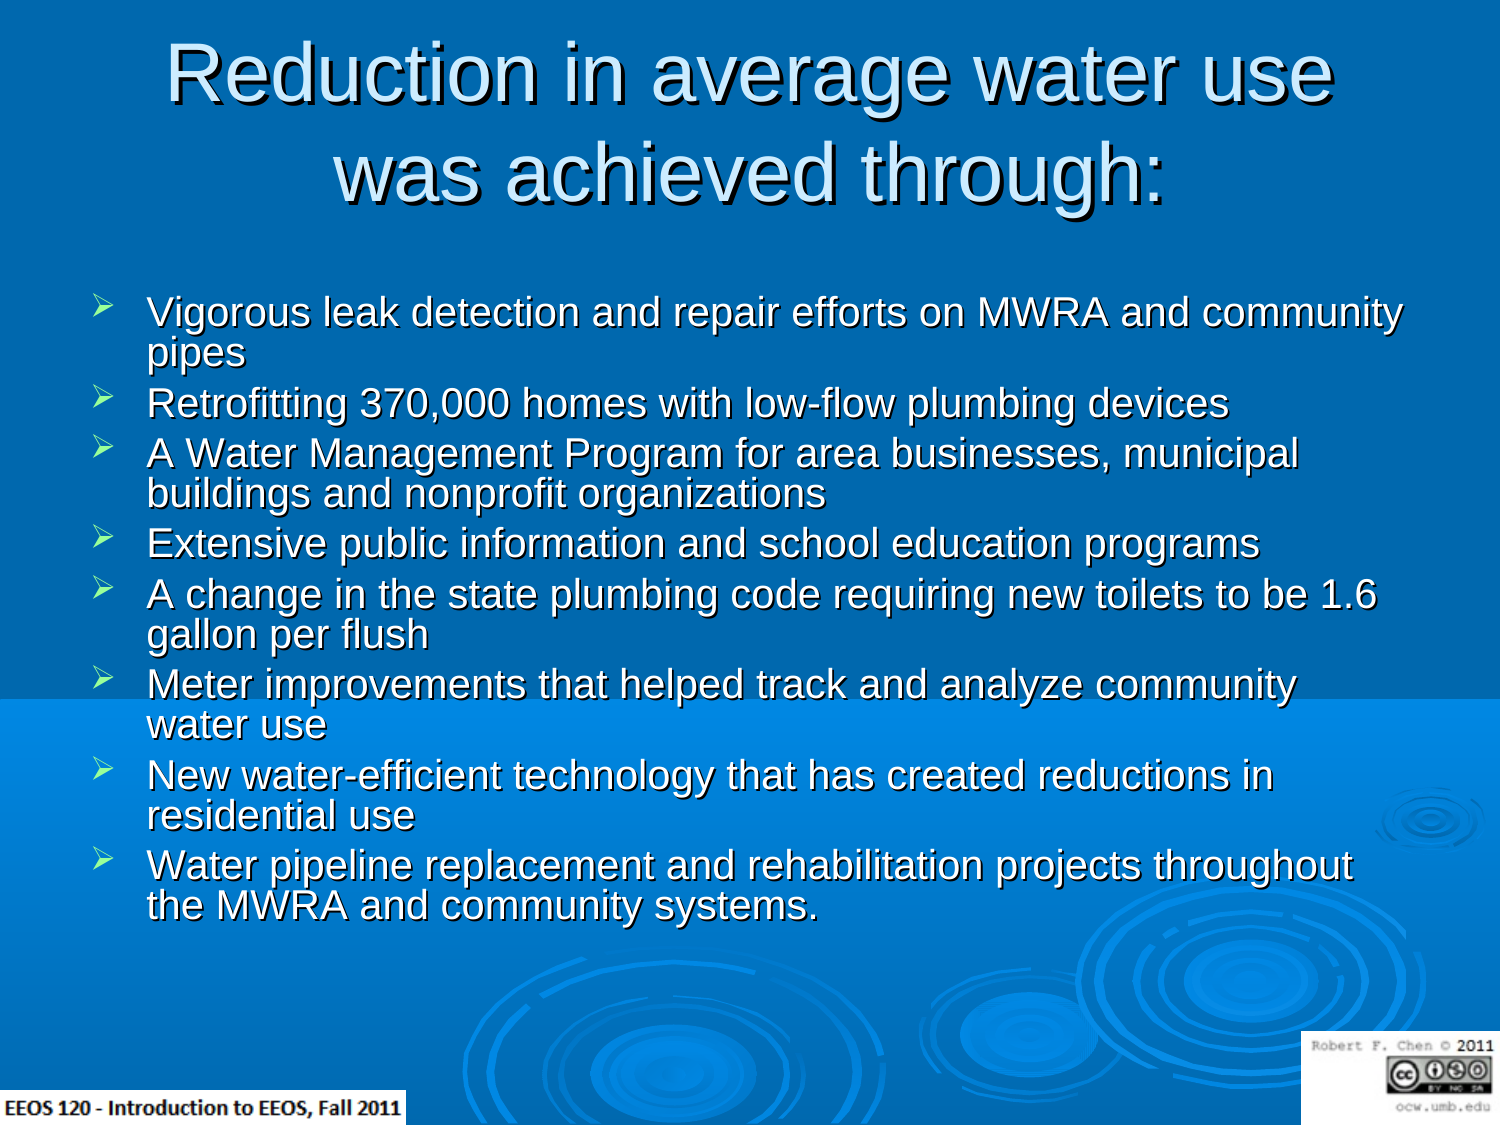

# Reduction in average water use was achieved through:
Vigorous leak detection and repair efforts on MWRA and community pipes
Retrofitting 370,000 homes with low-flow plumbing devices
A Water Management Program for area businesses, municipal buildings and nonprofit organizations
Extensive public information and school education programs
A change in the state plumbing code requiring new toilets to be 1.6 gallon per flush
Meter improvements that helped track and analyze community water use
New water-efficient technology that has created reductions in residential use
Water pipeline replacement and rehabilitation projects throughout the MWRA and community systems.